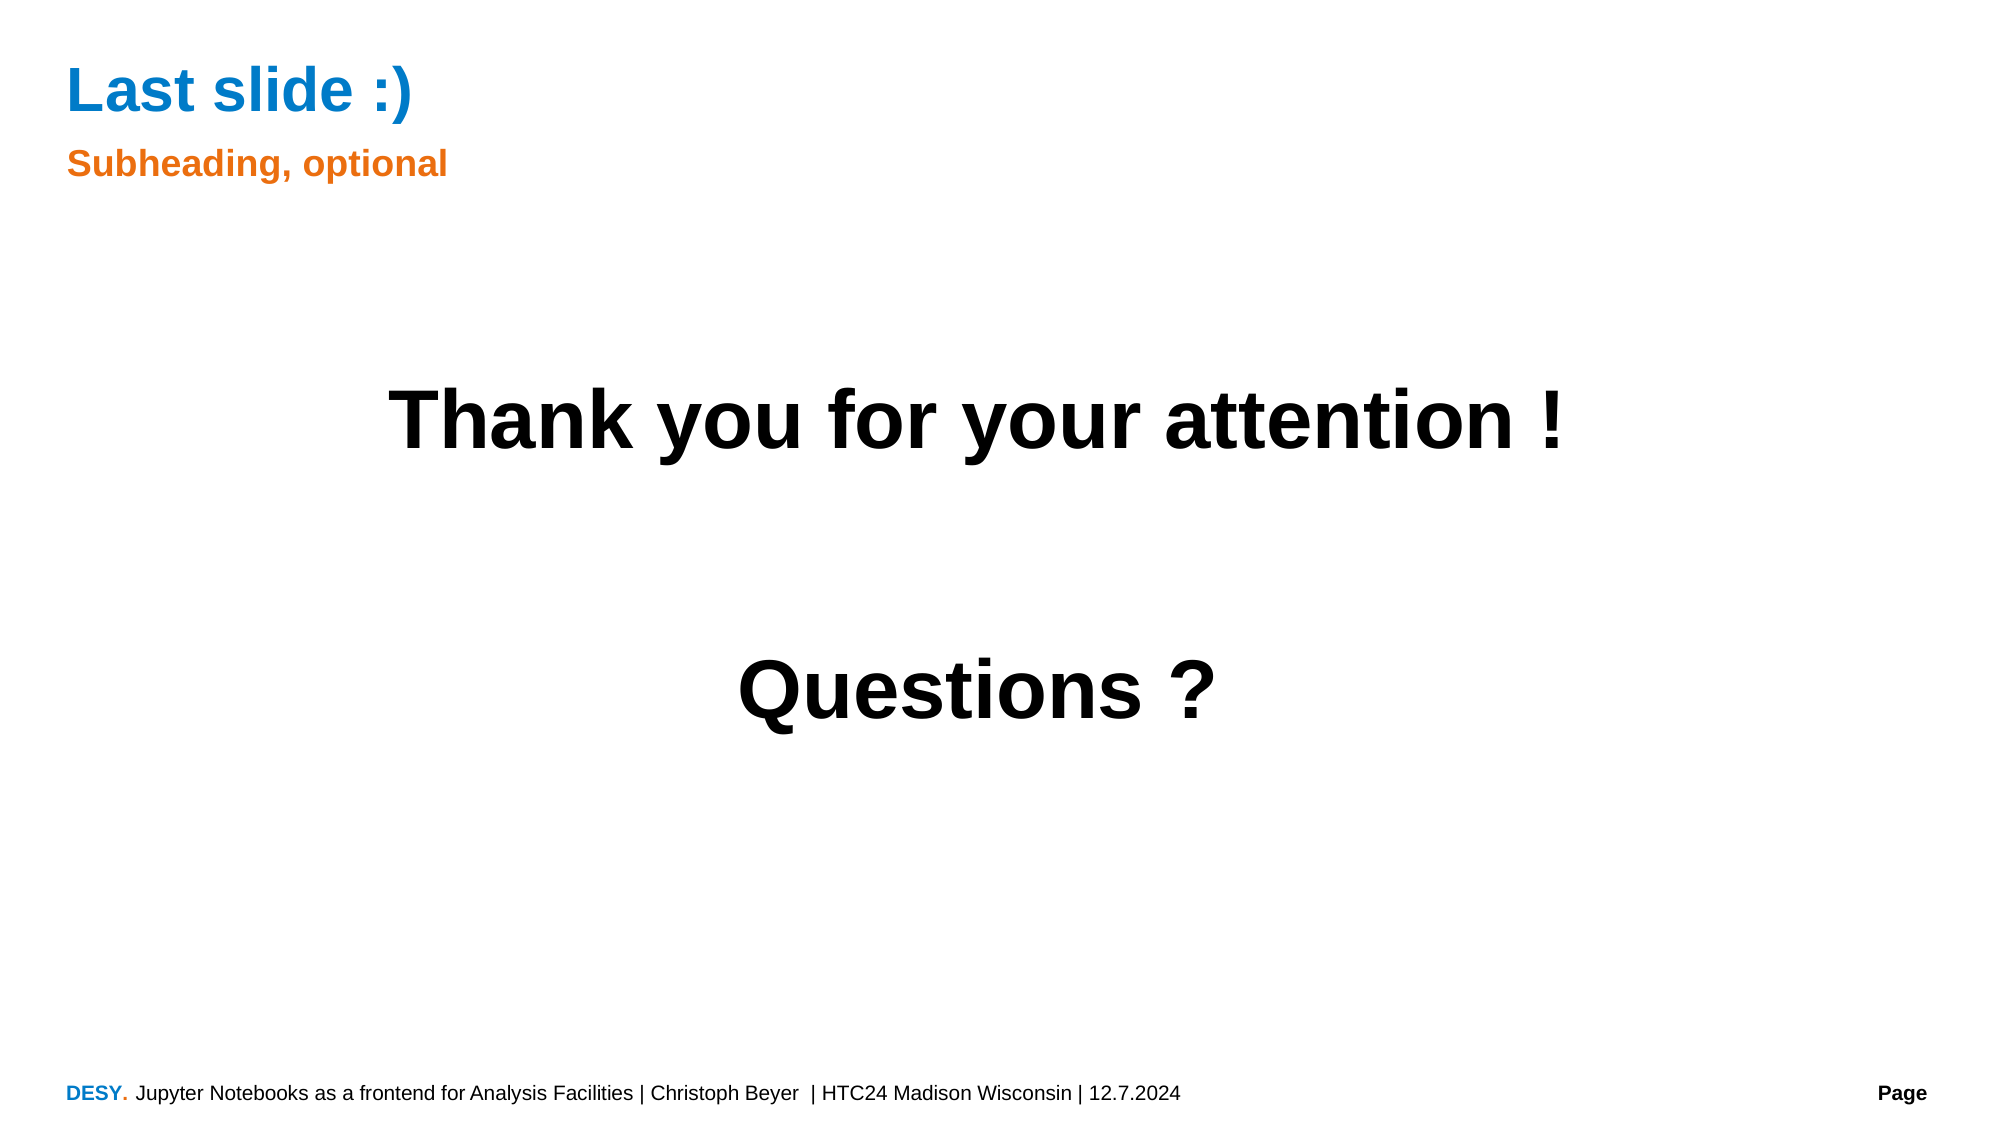

# Last slide :)
Subheading, optional
Thank you for your attention !
Questions ?
 Jupyter Notebooks as a frontend for Analysis Facilities | Christoph Beyer | HTC24 Madison Wisconsin | 12.7.2024